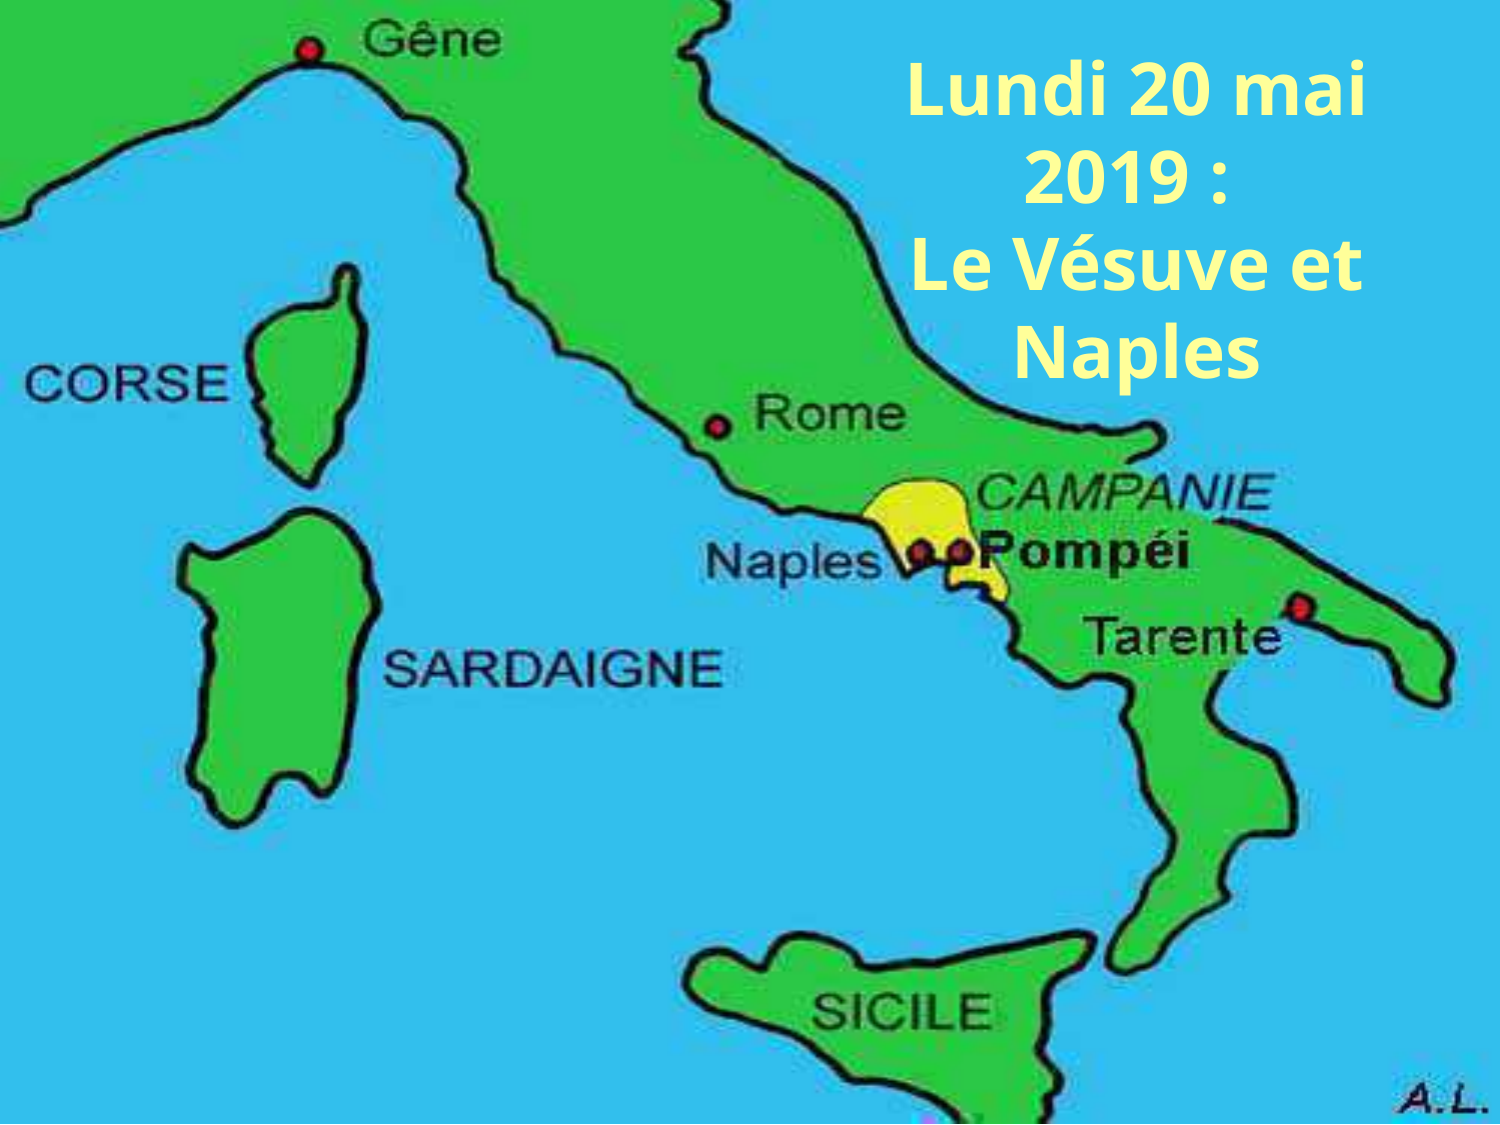

Lundi 20 mai 2019 :
Le Vésuve et Naples